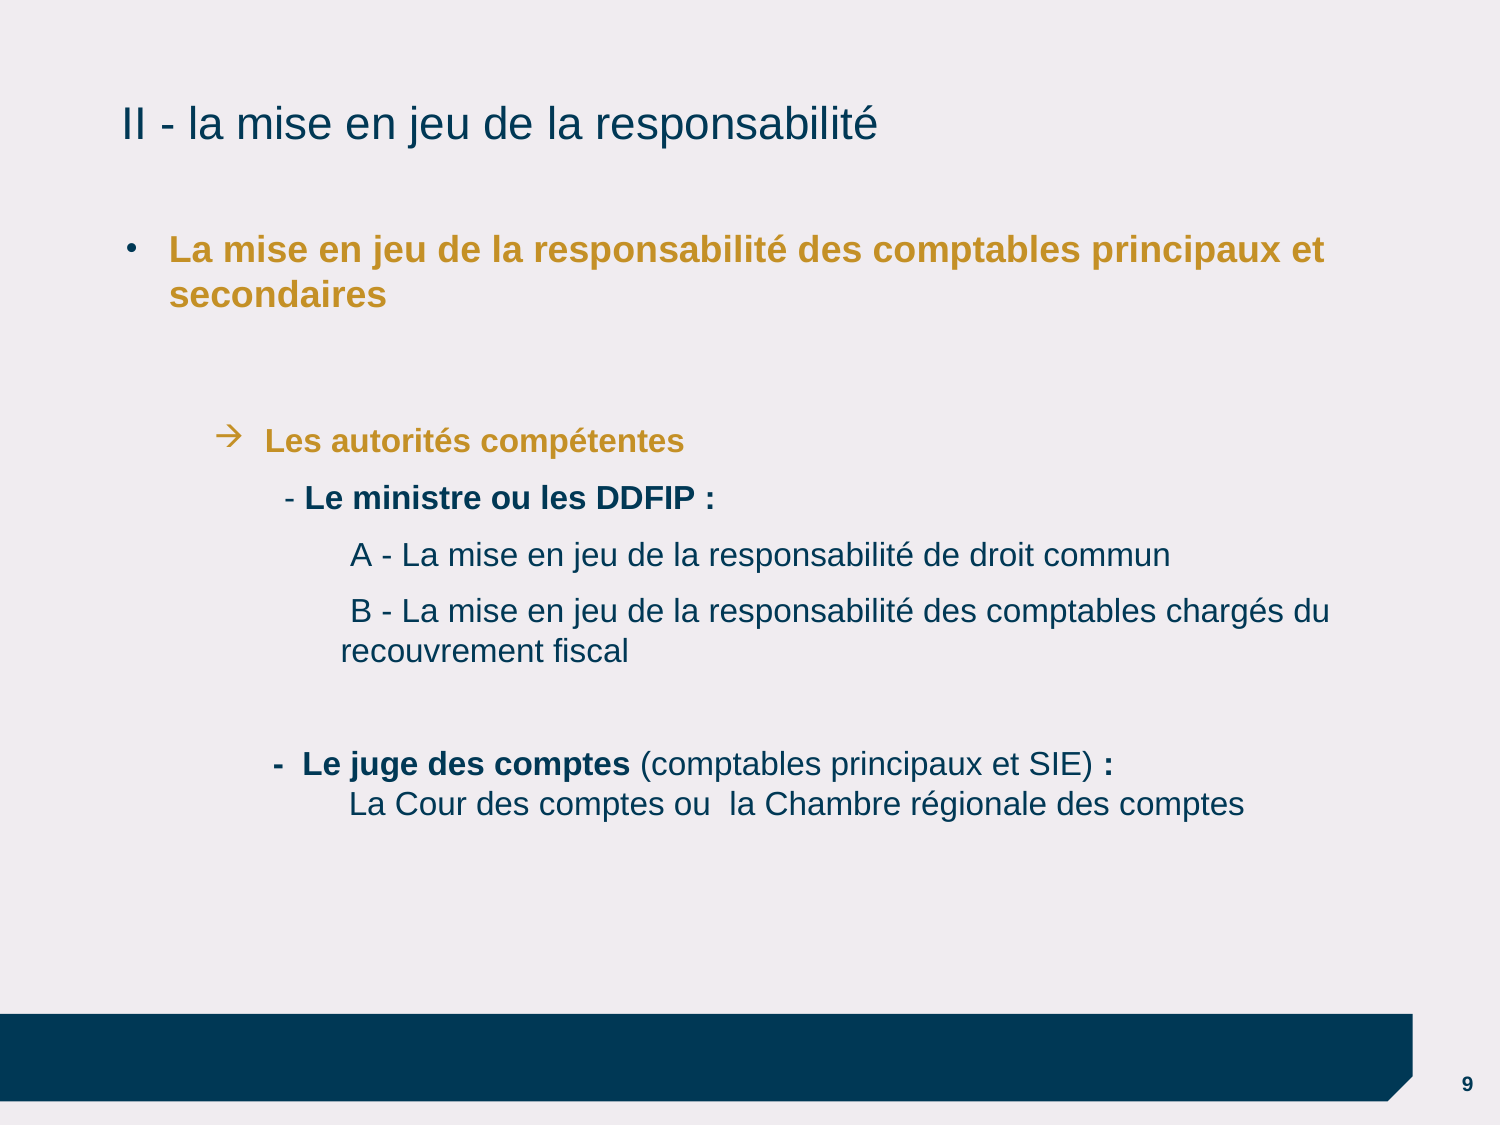

# II - la mise en jeu de la responsabilité
La mise en jeu de la responsabilité des comptables principaux et secondaires
 Les autorités compétentes
		 - Le ministre ou les DDFIP :
 A - La mise en jeu de la responsabilité de droit commun
 B - La mise en jeu de la responsabilité des comptables chargés du recouvrement fiscal
- Le juge des comptes (comptables principaux et SIE) :
	 La Cour des comptes ou la Chambre régionale des comptes